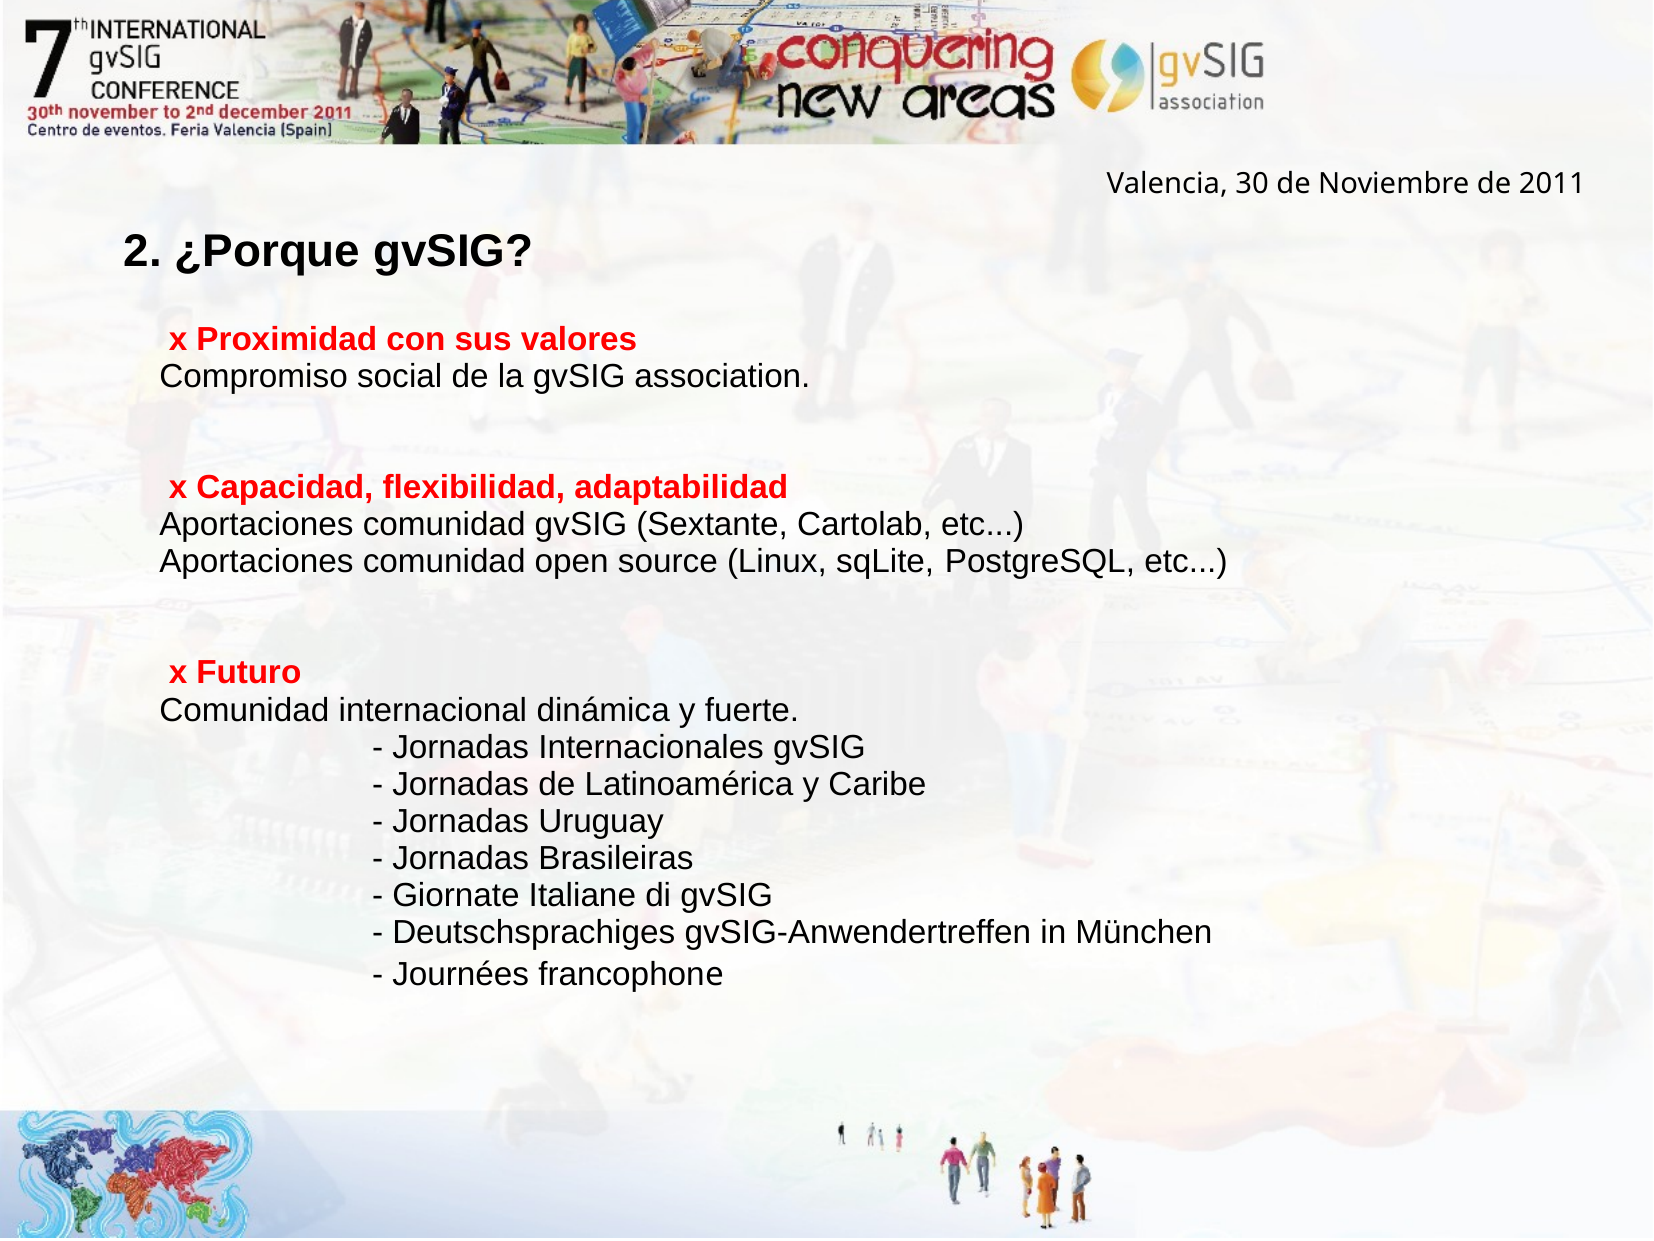

# Valencia, 30 de Noviembre de 2011
2. ¿Porque gvSIG?
 x Proximidad con sus valores
Compromiso social de la gvSIG association.
 x Capacidad, flexibilidad, adaptabilidad
Aportaciones comunidad gvSIG (Sextante, Cartolab, etc...)
Aportaciones comunidad open source (Linux, sqLite, PostgreSQL, etc...)
 x Futuro
Comunidad internacional dinámica y fuerte.
- Jornadas Internacionales gvSIG
- Jornadas de Latinoamérica y Caribe
- Jornadas Uruguay
- Jornadas Brasileiras
- Giornate Italiane di gvSIG
- Deutschsprachiges gvSIG-Anwendertreffen in München
- Journées francophone